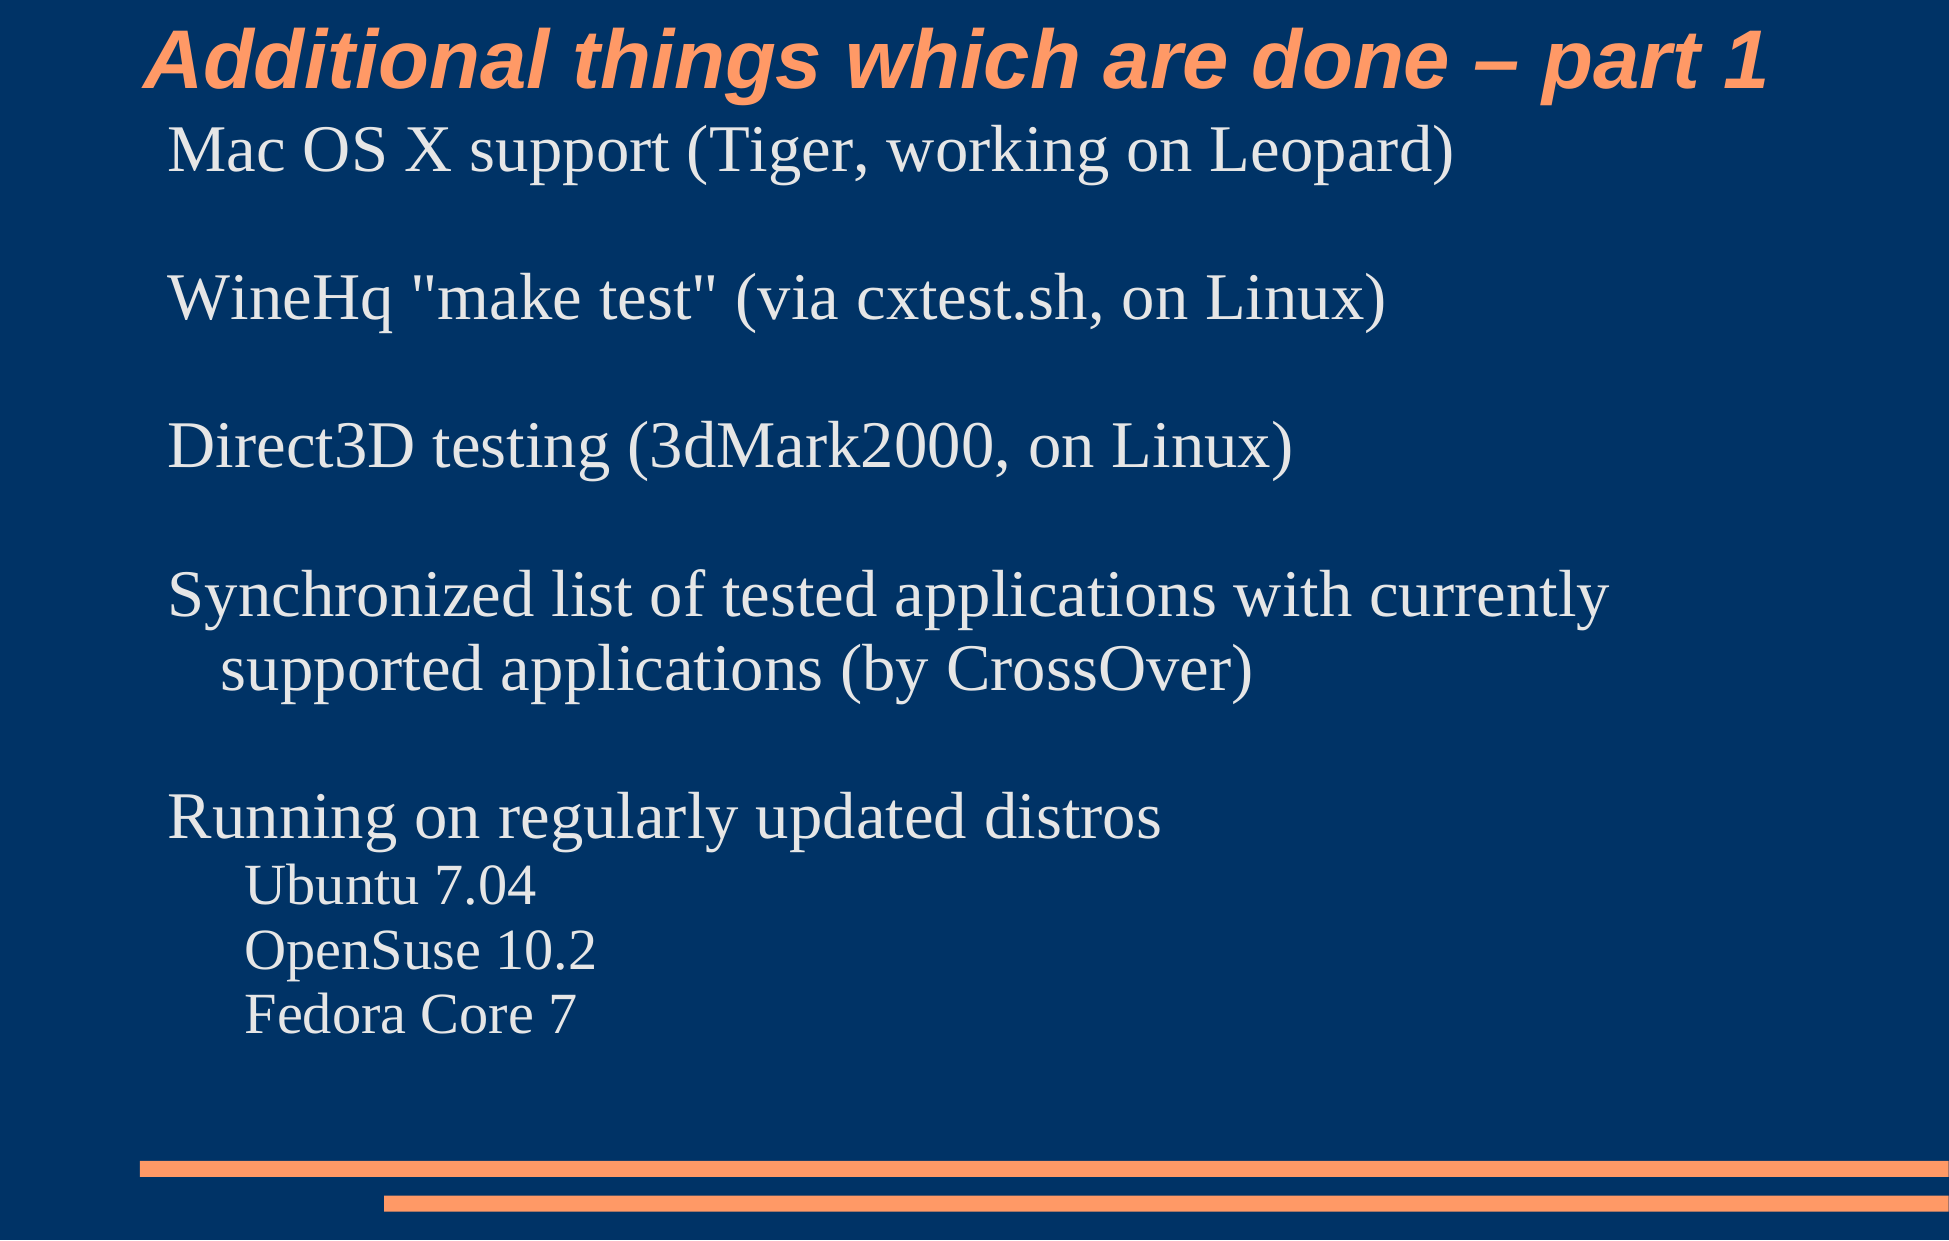

# Additional things which are done – part 1
Mac OS X support (Tiger, working on Leopard)
WineHq "make test" (via cxtest.sh, on Linux)
Direct3D testing (3dMark2000, on Linux)
Synchronized list of tested applications with currently supported applications (by CrossOver)
Running on regularly updated distros
Ubuntu 7.04
OpenSuse 10.2
Fedora Core 7